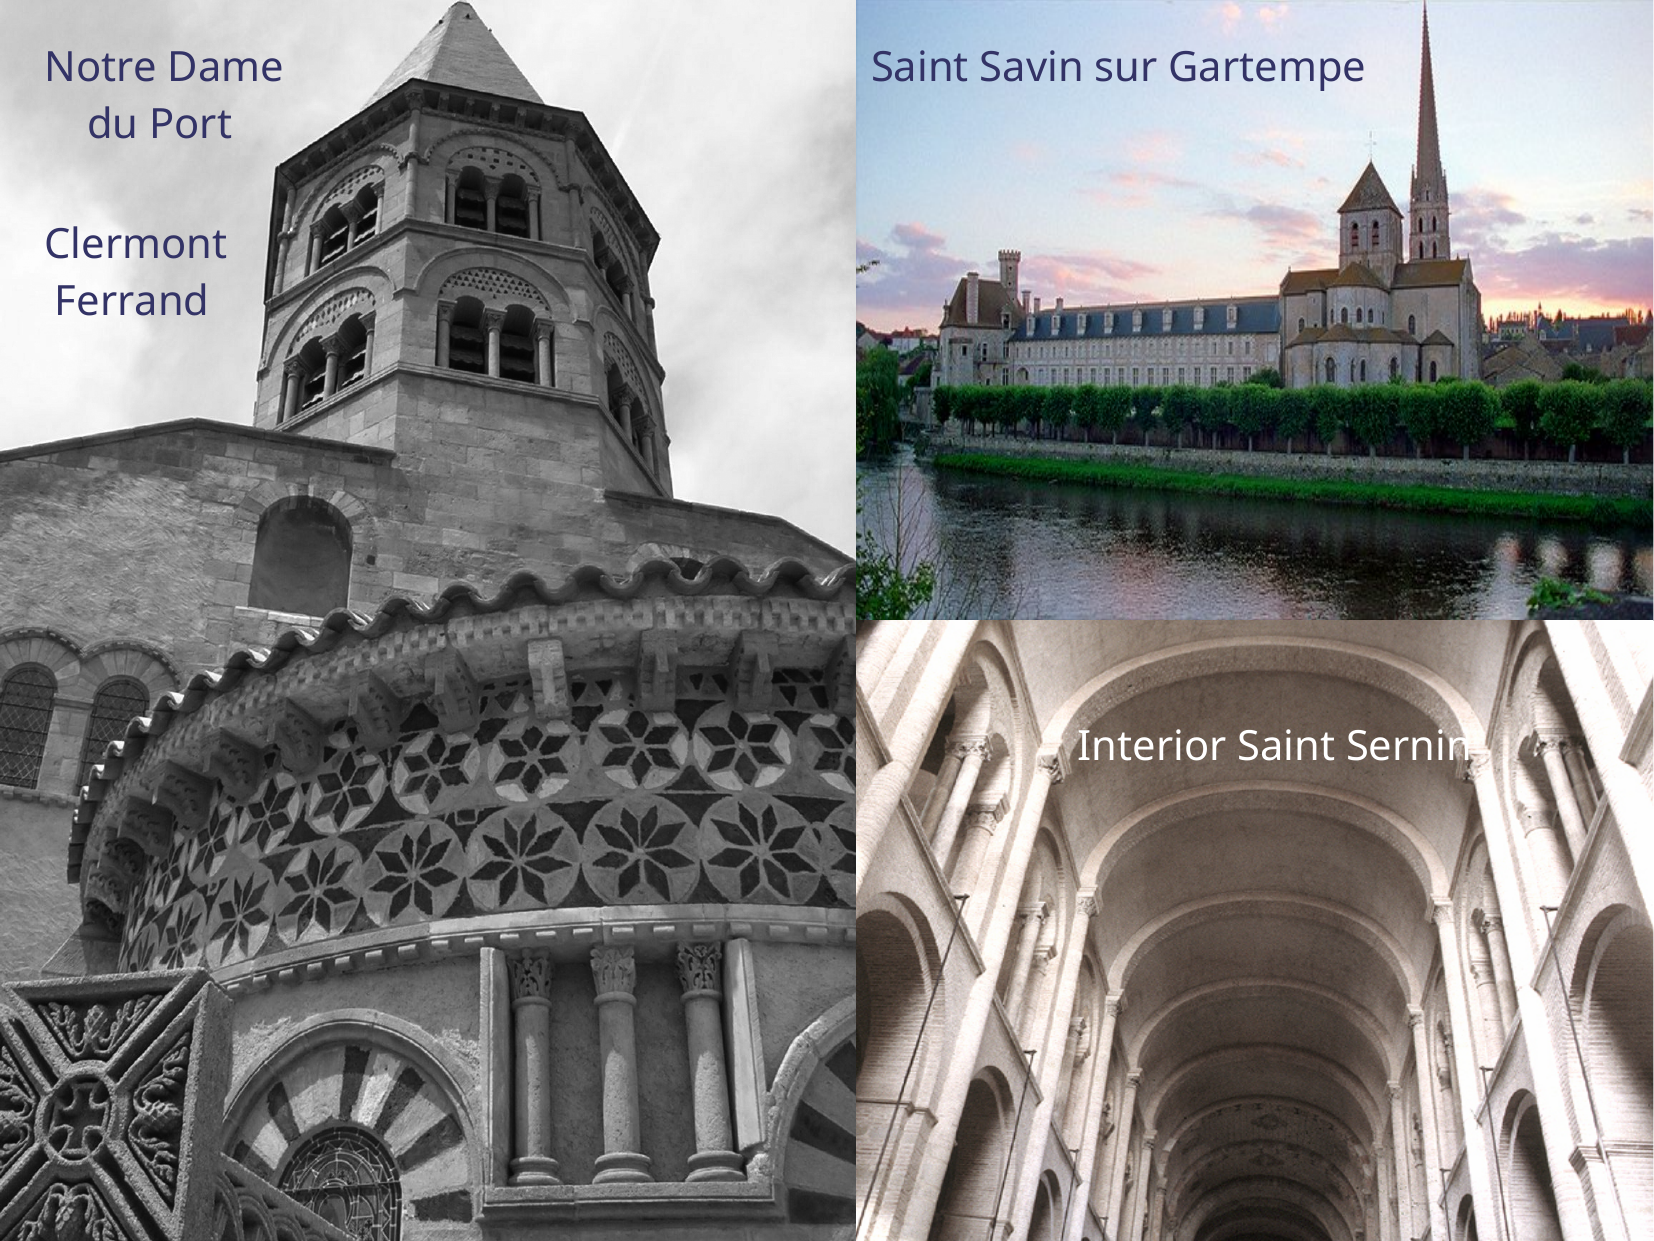

Notre Dame
 du Port
Saint Savin sur Gartempe
Clermont
 Ferrand
Interior Saint Sernin